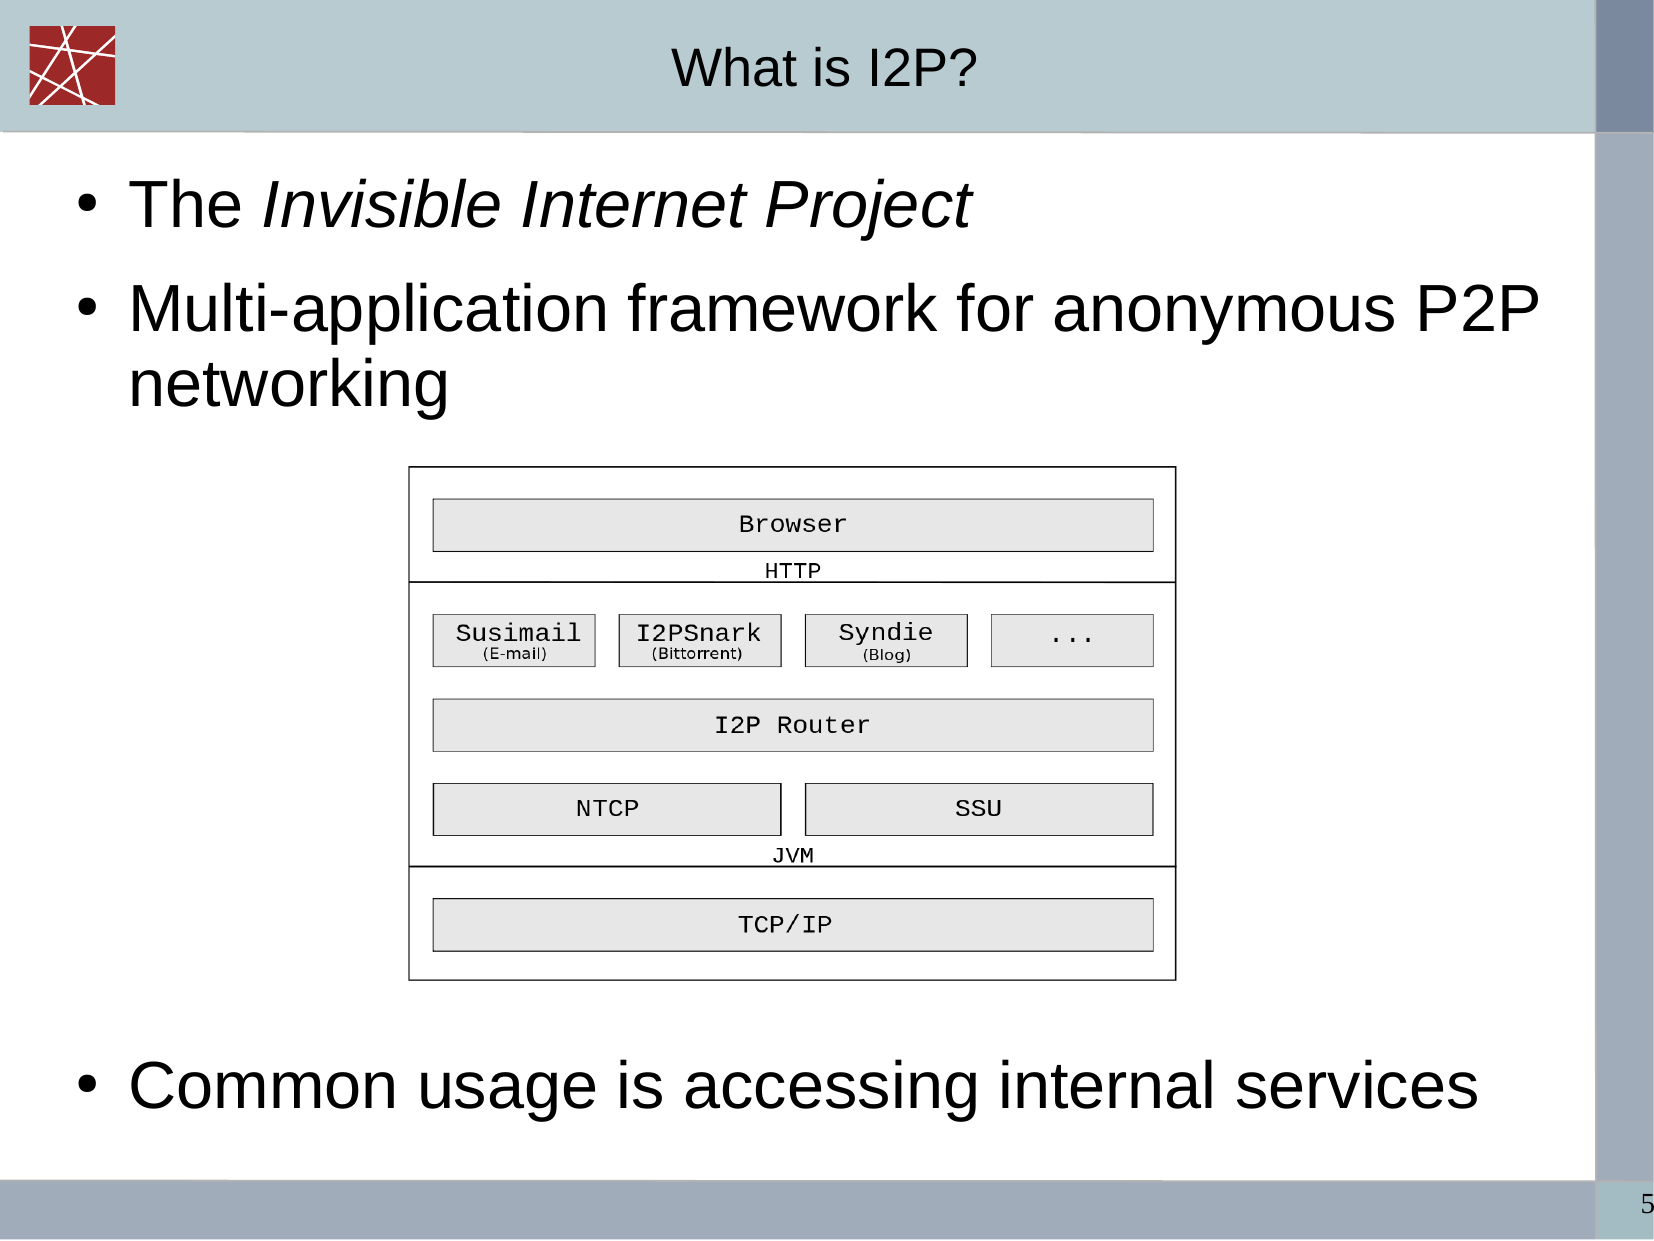

# What is I2P?
The Invisible Internet Project
Multi-application framework for anonymous P2P networking
Common usage is accessing internal services
5